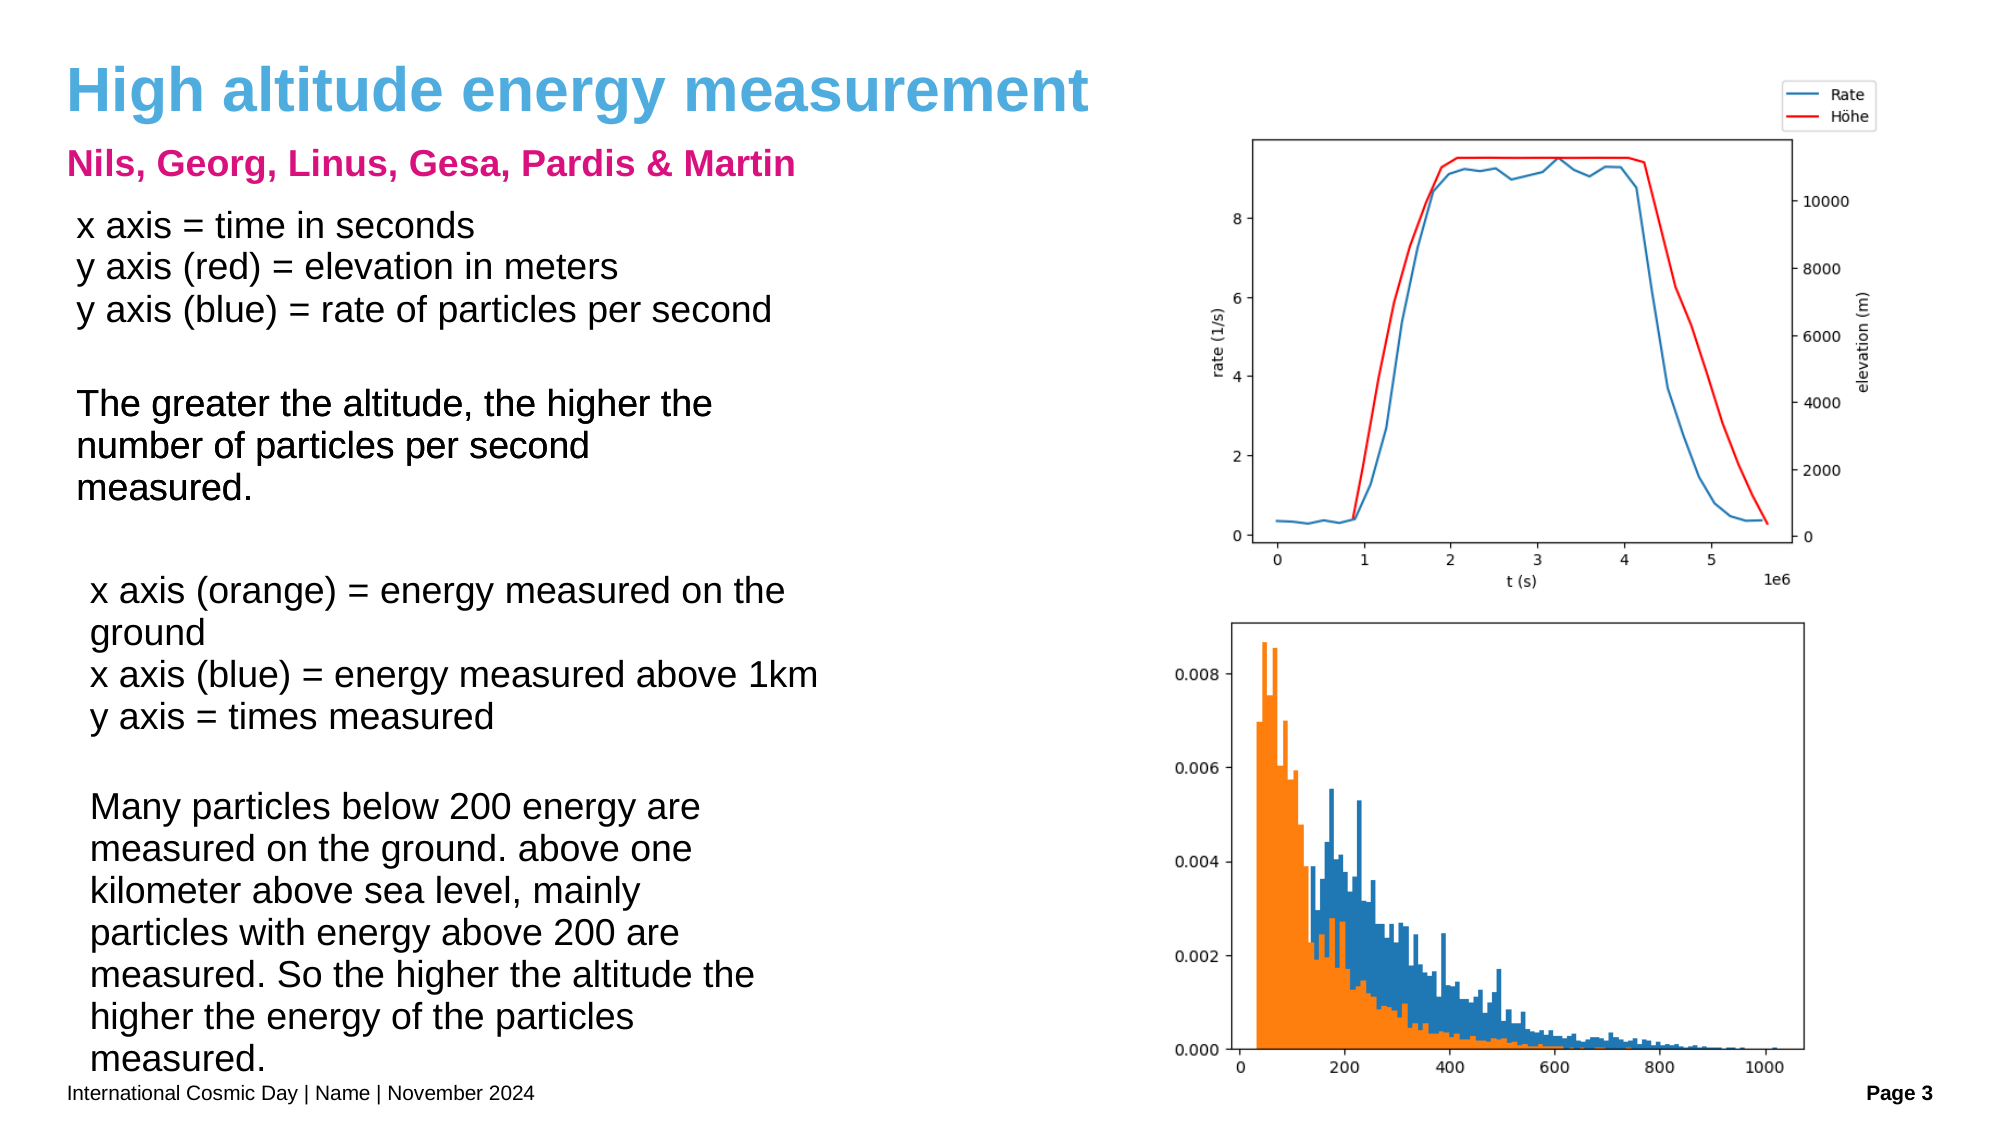

# High altitude energy measurement
Nils, Georg, Linus, Gesa, Pardis & Martin
x axis = time in seconds
y axis (red) = elevation in meters
y axis (blue) = rate of particles per second
The greater the altitude, the higher the number of particles per second measured.
The greater the altitude, the higher the number of particles per second measured.
x axis (orange) = energy measured on the ground
x axis (blue) = energy measured above 1km
y axis = times measured
Many particles below 200 energy are measured on the ground. above one kilometer above sea level, mainly particles with energy above 200 are measured. So the higher the altitude the higher the energy of the particles measured.
International Cosmic Day | Name | November 2024